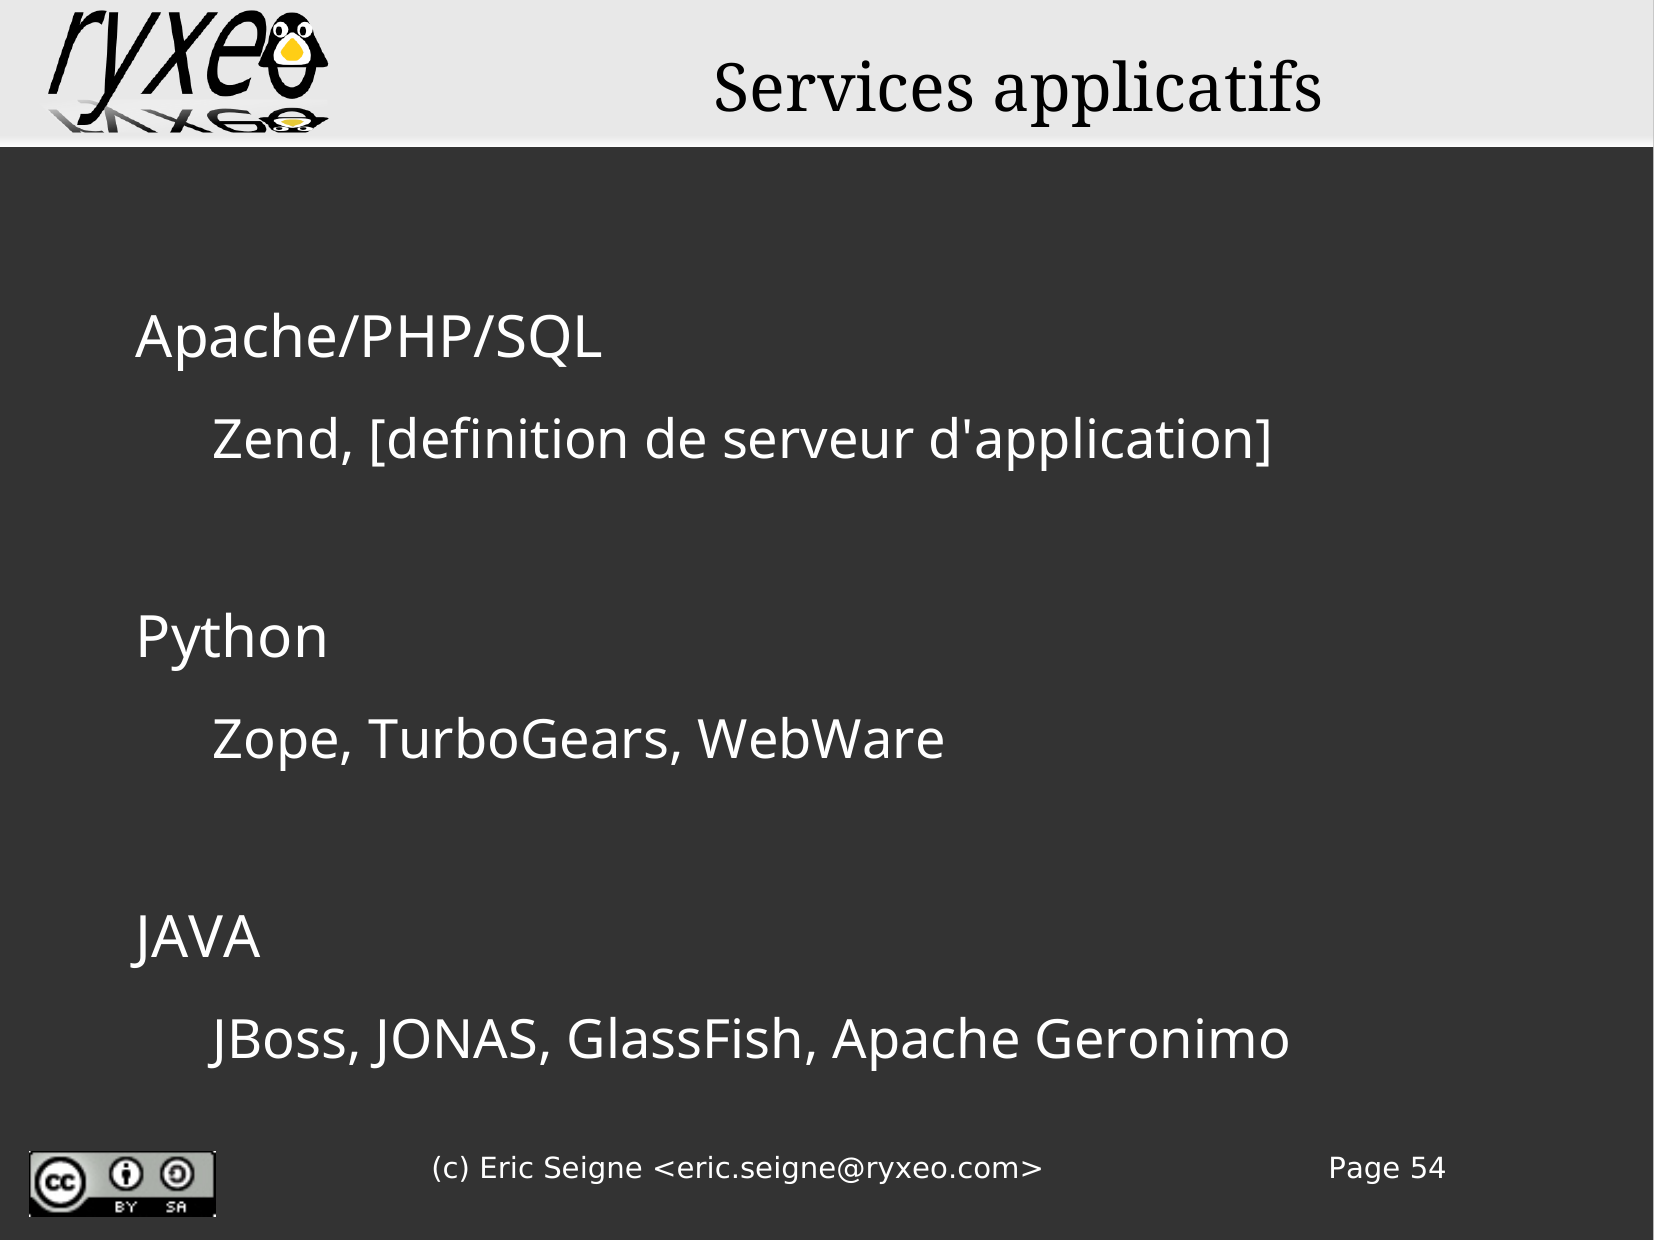

# Services applicatifs
Apache/PHP/SQL
Zend, [definition de serveur d'application]
Python
Zope, TurboGears, WebWare
JAVA
JBoss, JONAS, GlassFish, Apache Geronimo
Toto le héro
54